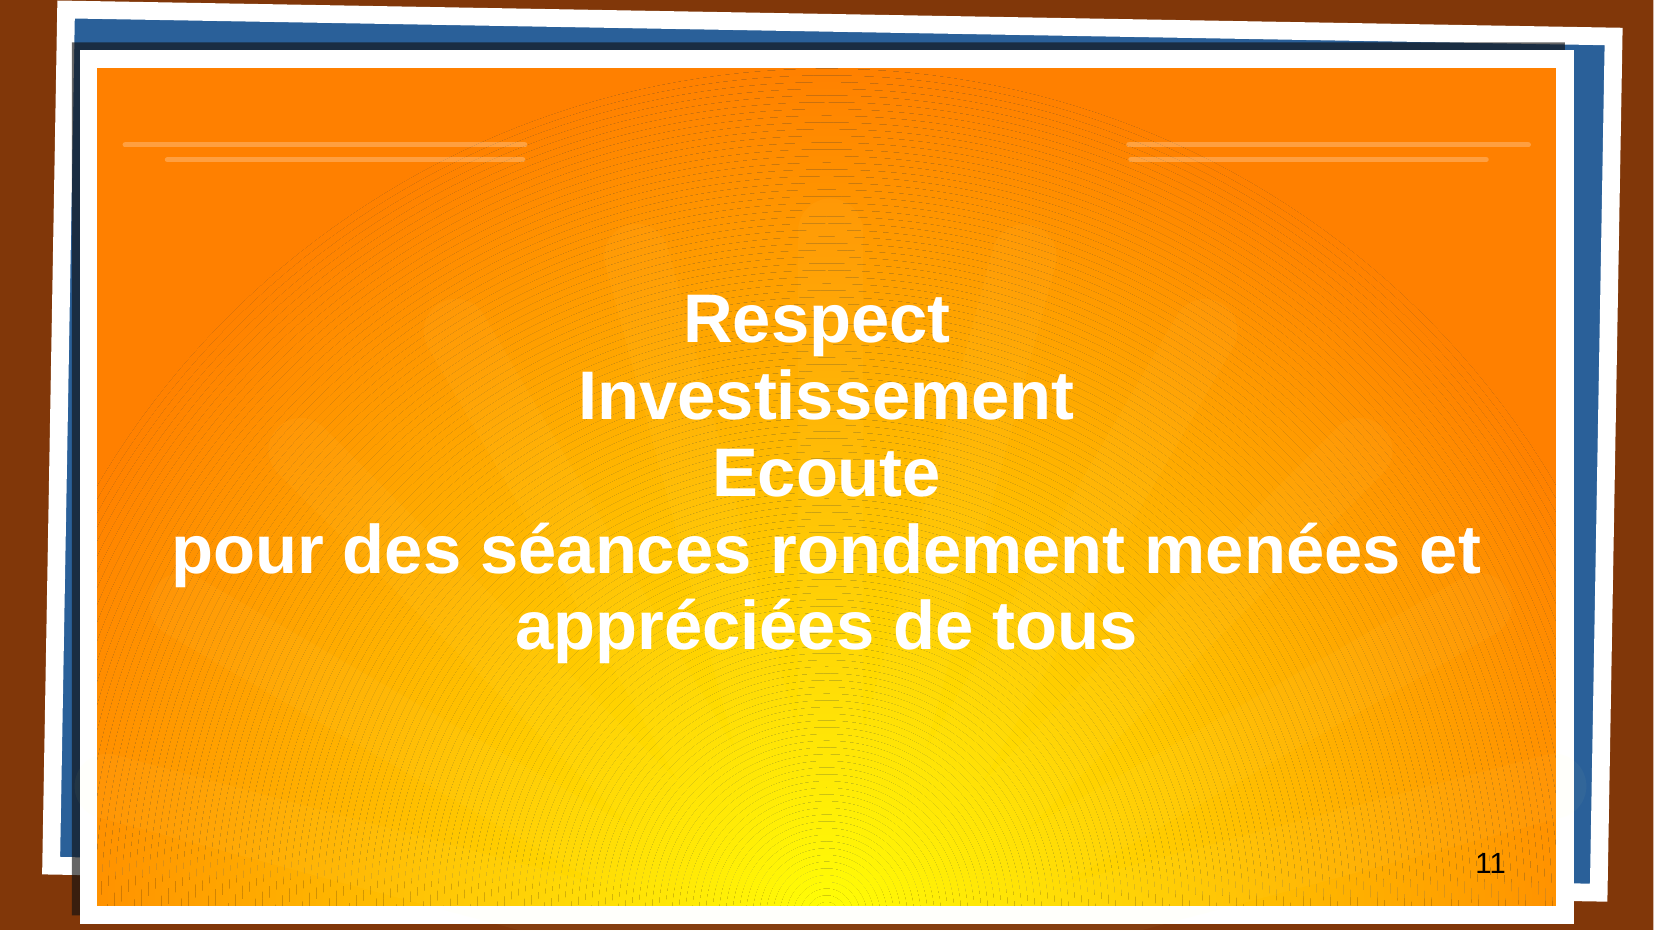

# Respect Investissement Ecoute pour des séances rondement menées et appréciées de tous
11